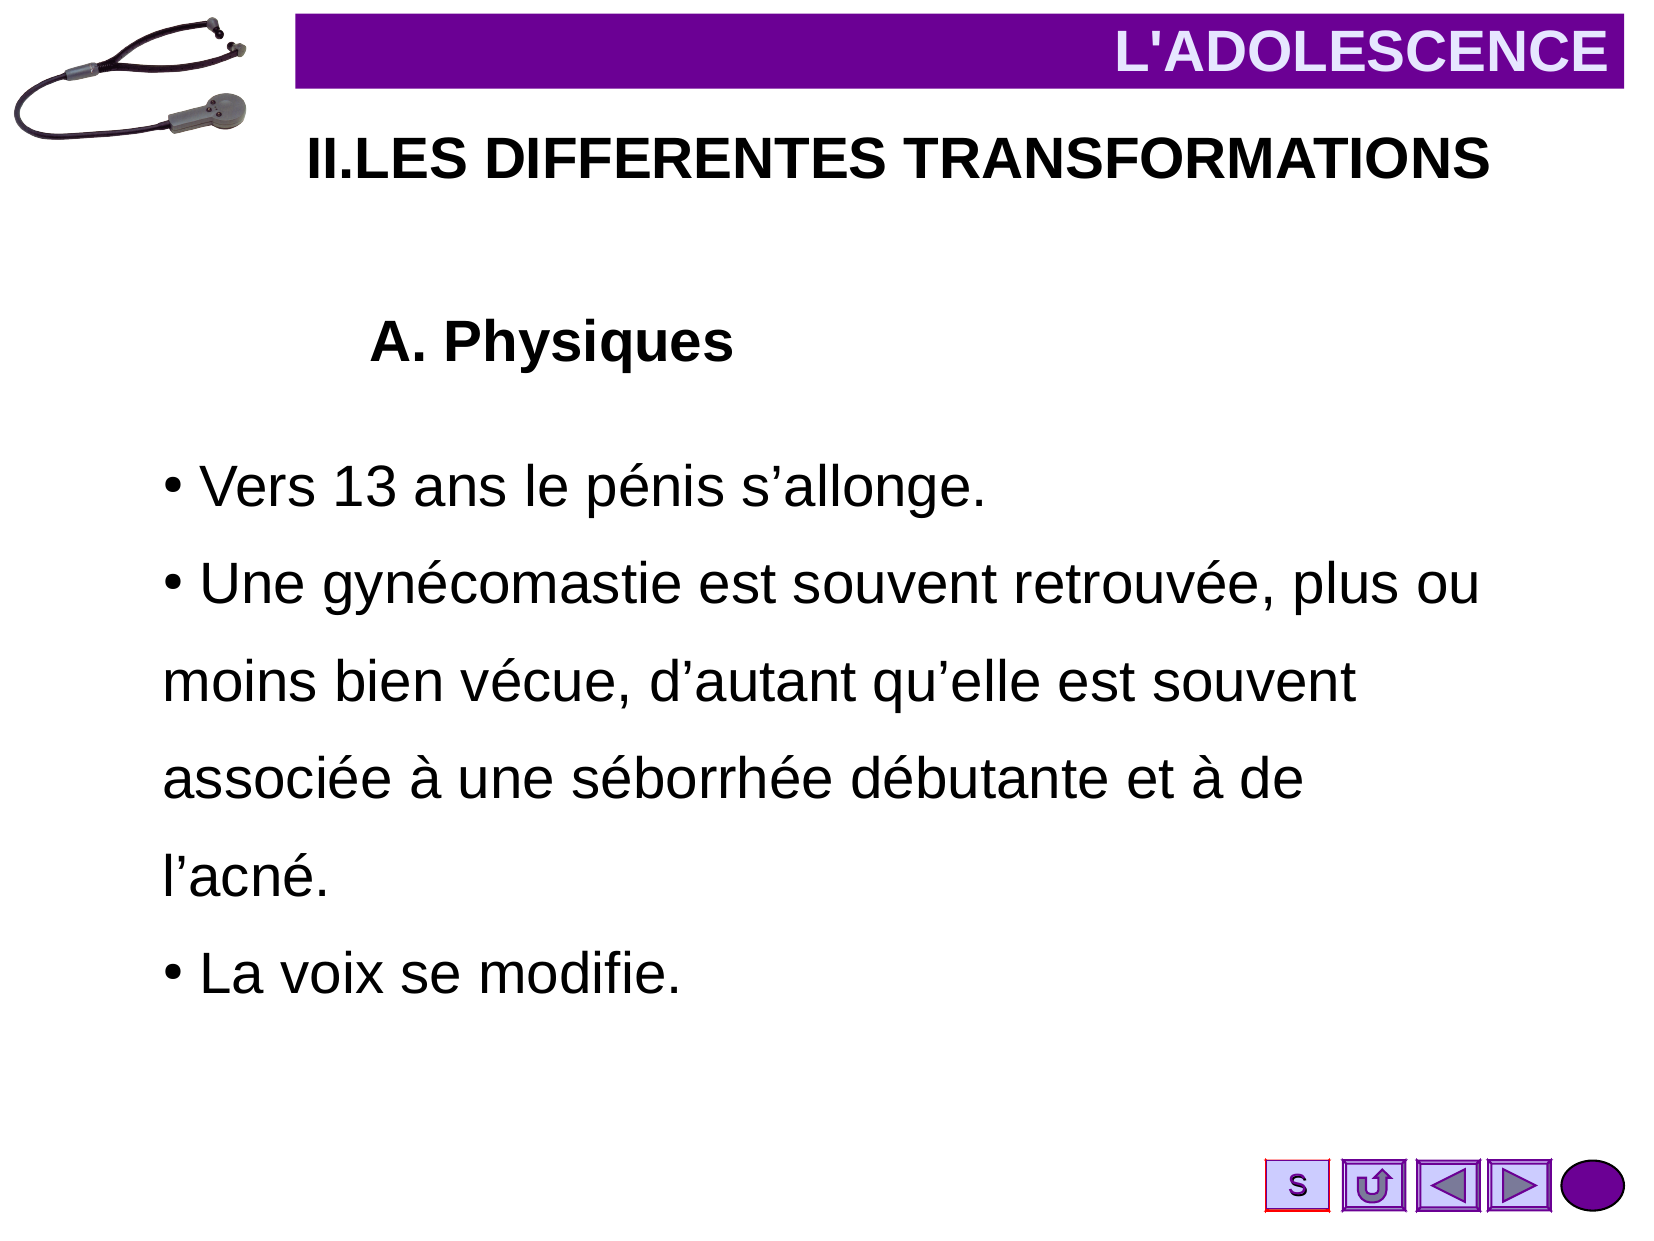

L'ADOLESCENCE
II.LES DIFFERENTES TRANSFORMATIONS
A. Physiques
 Vers 13 ans le pénis s’allonge.
 Une gynécomastie est souvent retrouvée, plus ou moins bien vécue, d’autant qu’elle est souvent associée à une séborrhée débutante et à de l’acné.
 La voix se modifie.